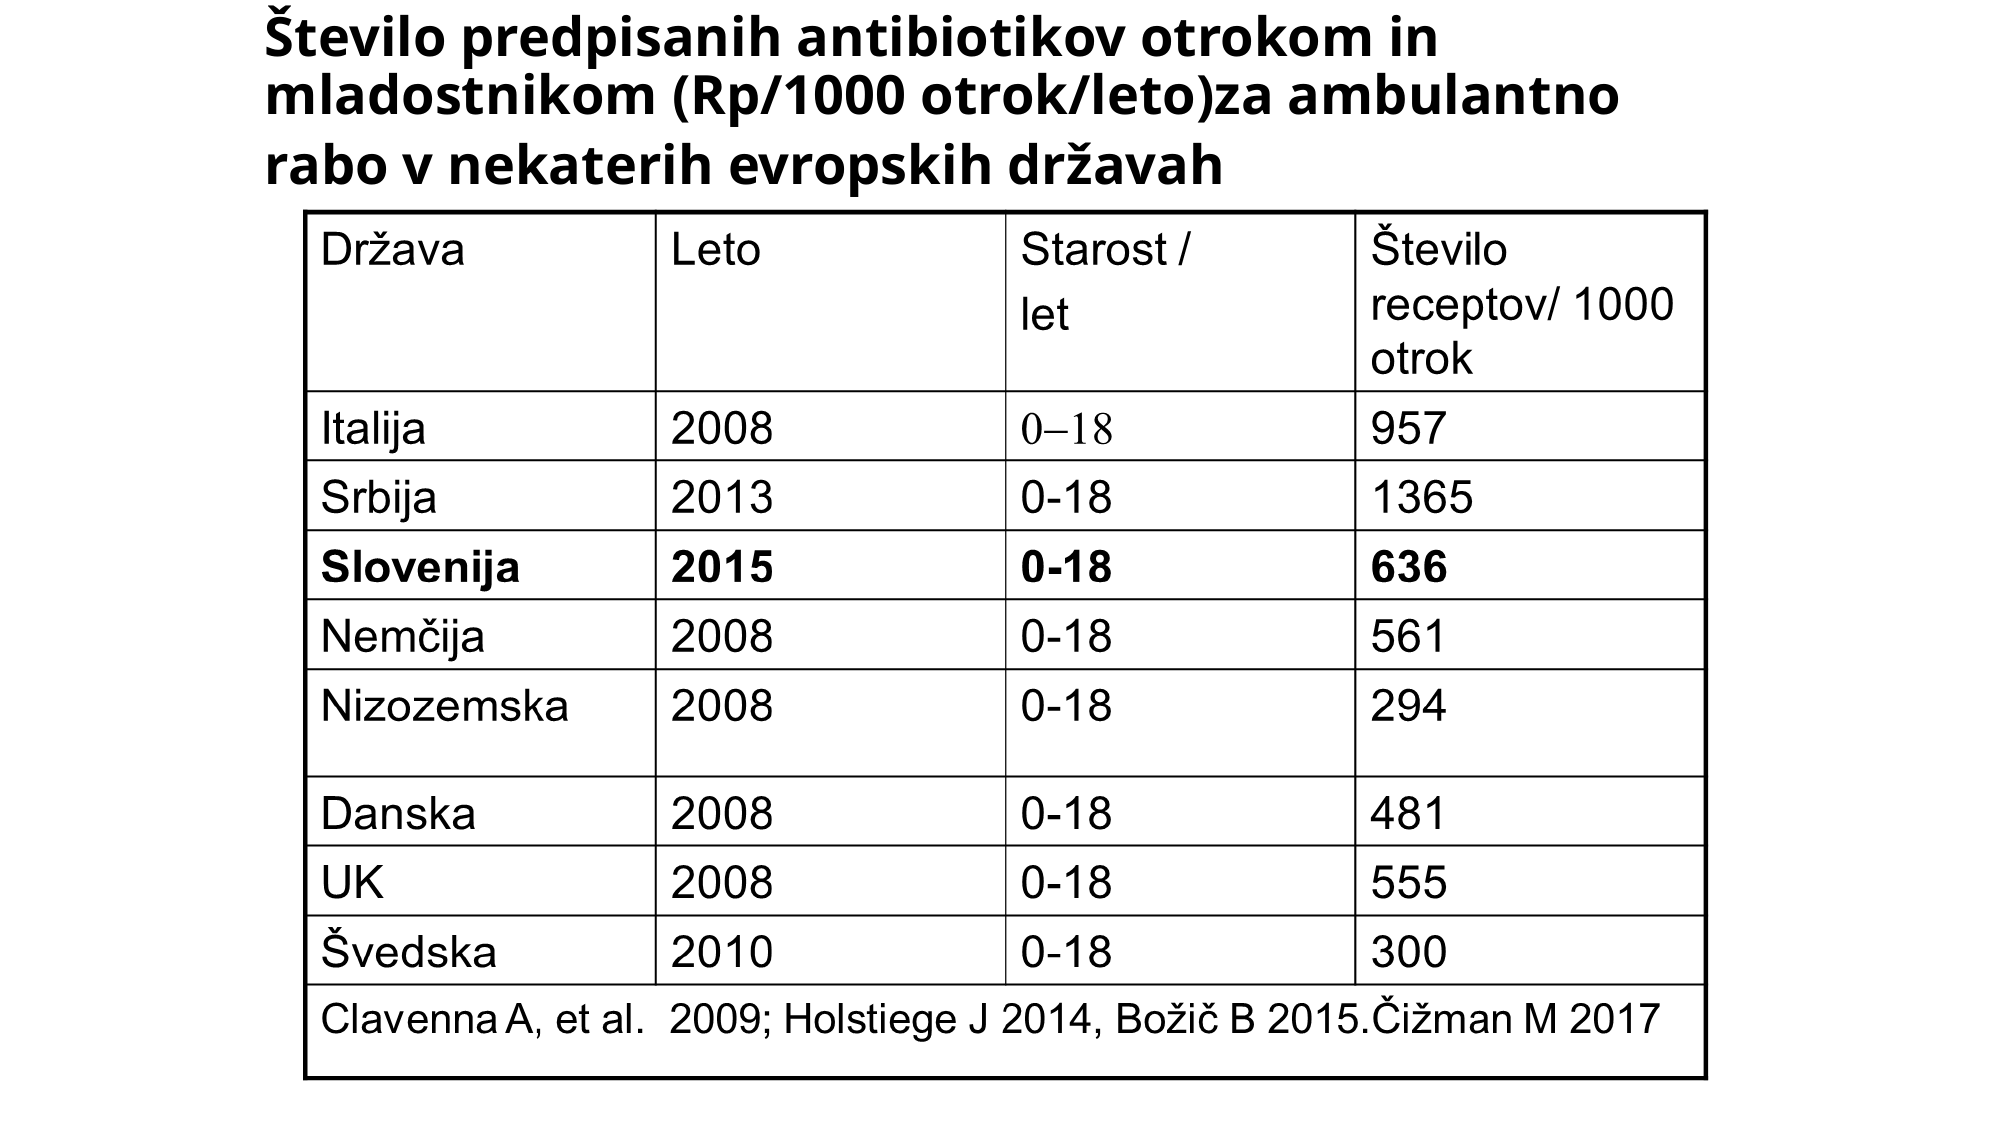

# Število predpisanih antibiotikov otrokom in mladostnikom (Rp/1000 otrok/leto)za ambulantno rabo v nekaterih evropskih državah